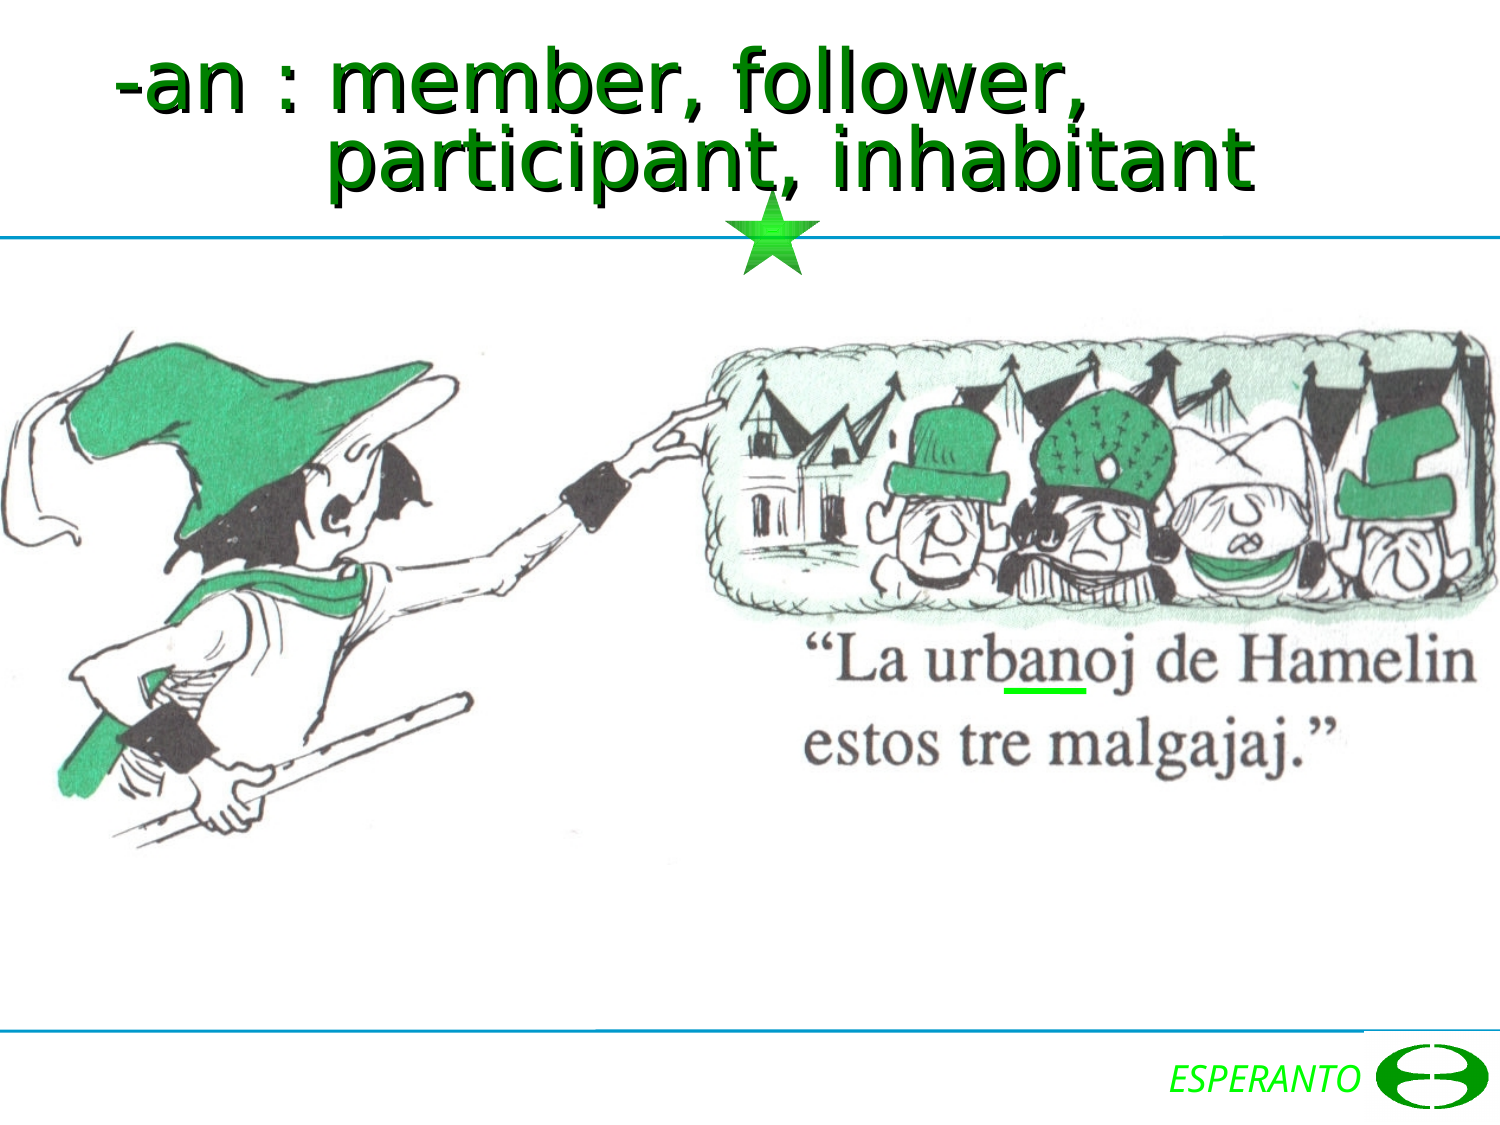

# -an : member, follower, participant, inhabitant